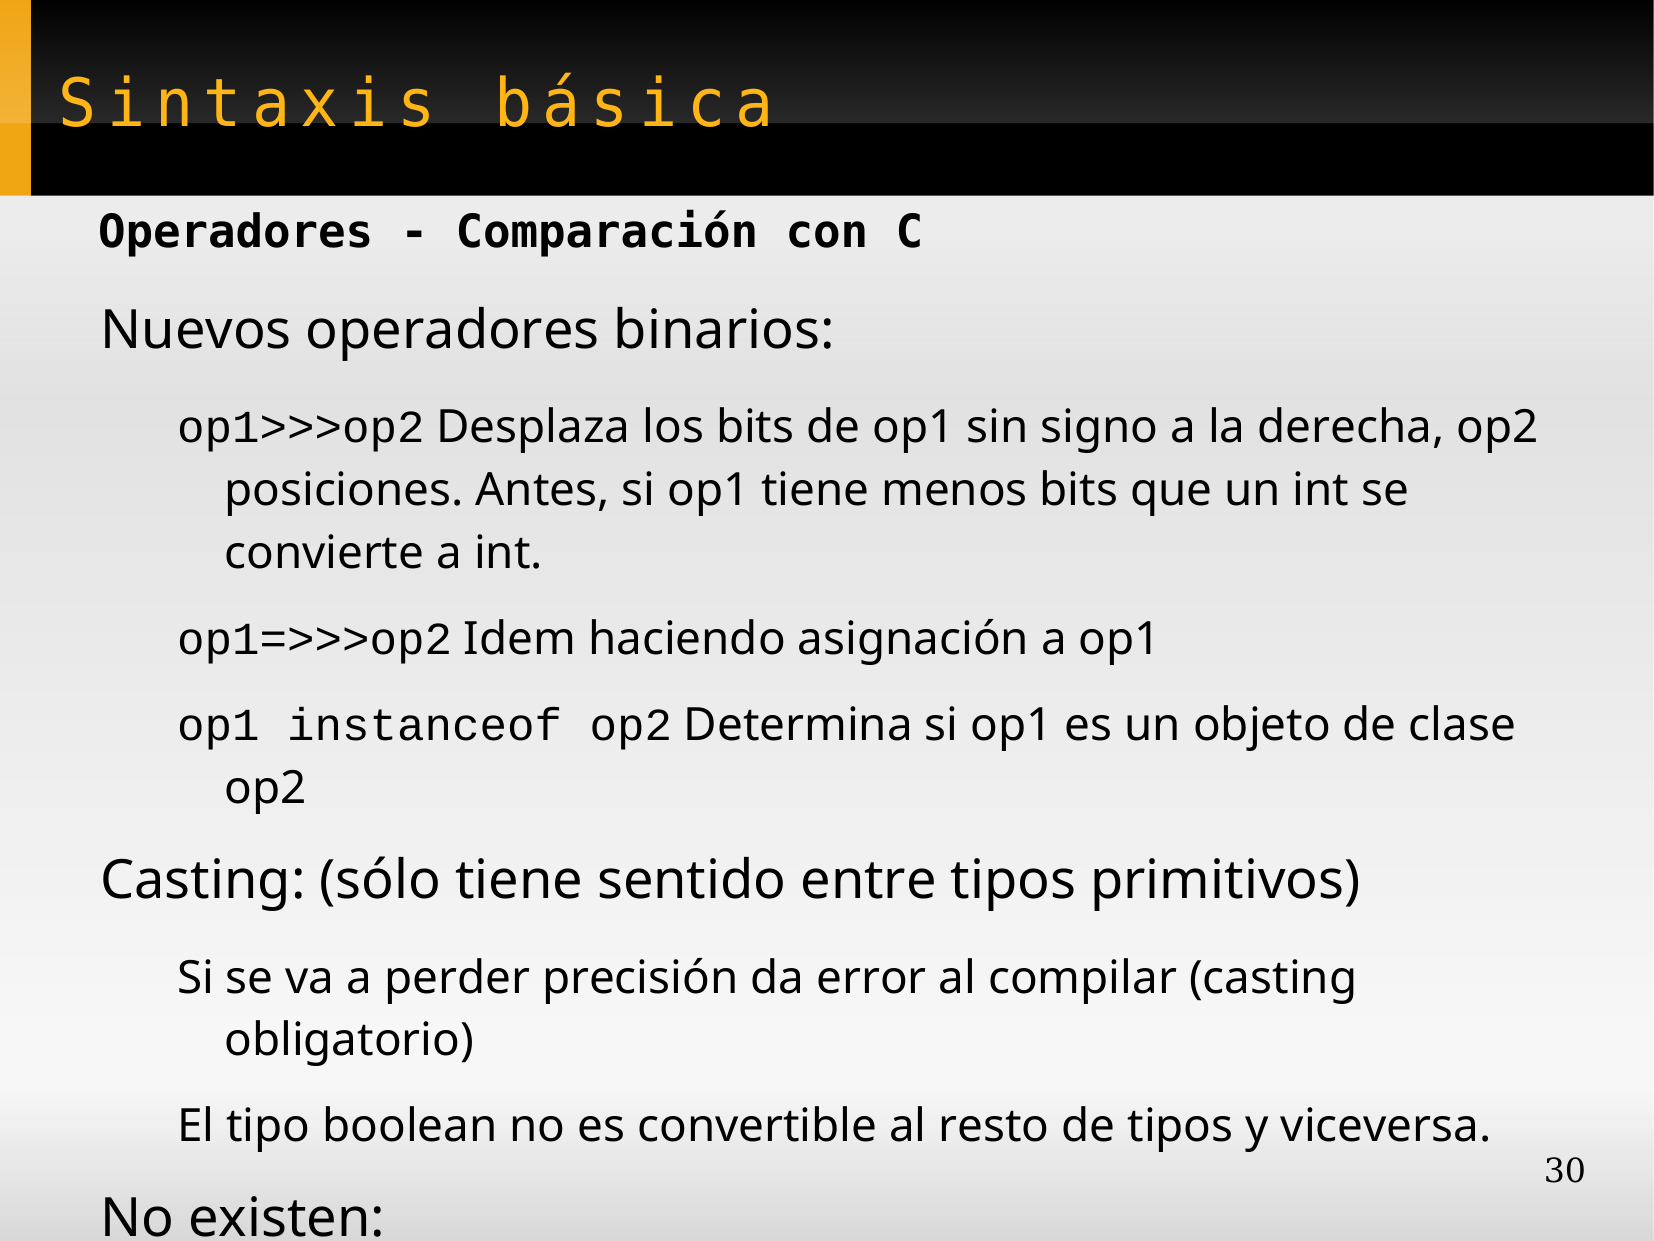

# Sintaxis básica
Operadores - Comparación con C
Nuevos operadores binarios:
op1>>>op2 Desplaza los bits de op1 sin signo a la derecha, op2 posiciones. Antes, si op1 tiene menos bits que un int se convierte a int.
op1=>>>op2 Idem haciendo asignación a op1
op1 instanceof op2 Determina si op1 es un objeto de clase op2
Casting: (sólo tiene sentido entre tipos primitivos)
Si se va a perder precisión da error al compilar (casting obligatorio)
El tipo boolean no es convertible al resto de tipos y viceversa.
No existen:
Operadores de punteros y memoria: * & -> sizeof
Operador coma ,
30